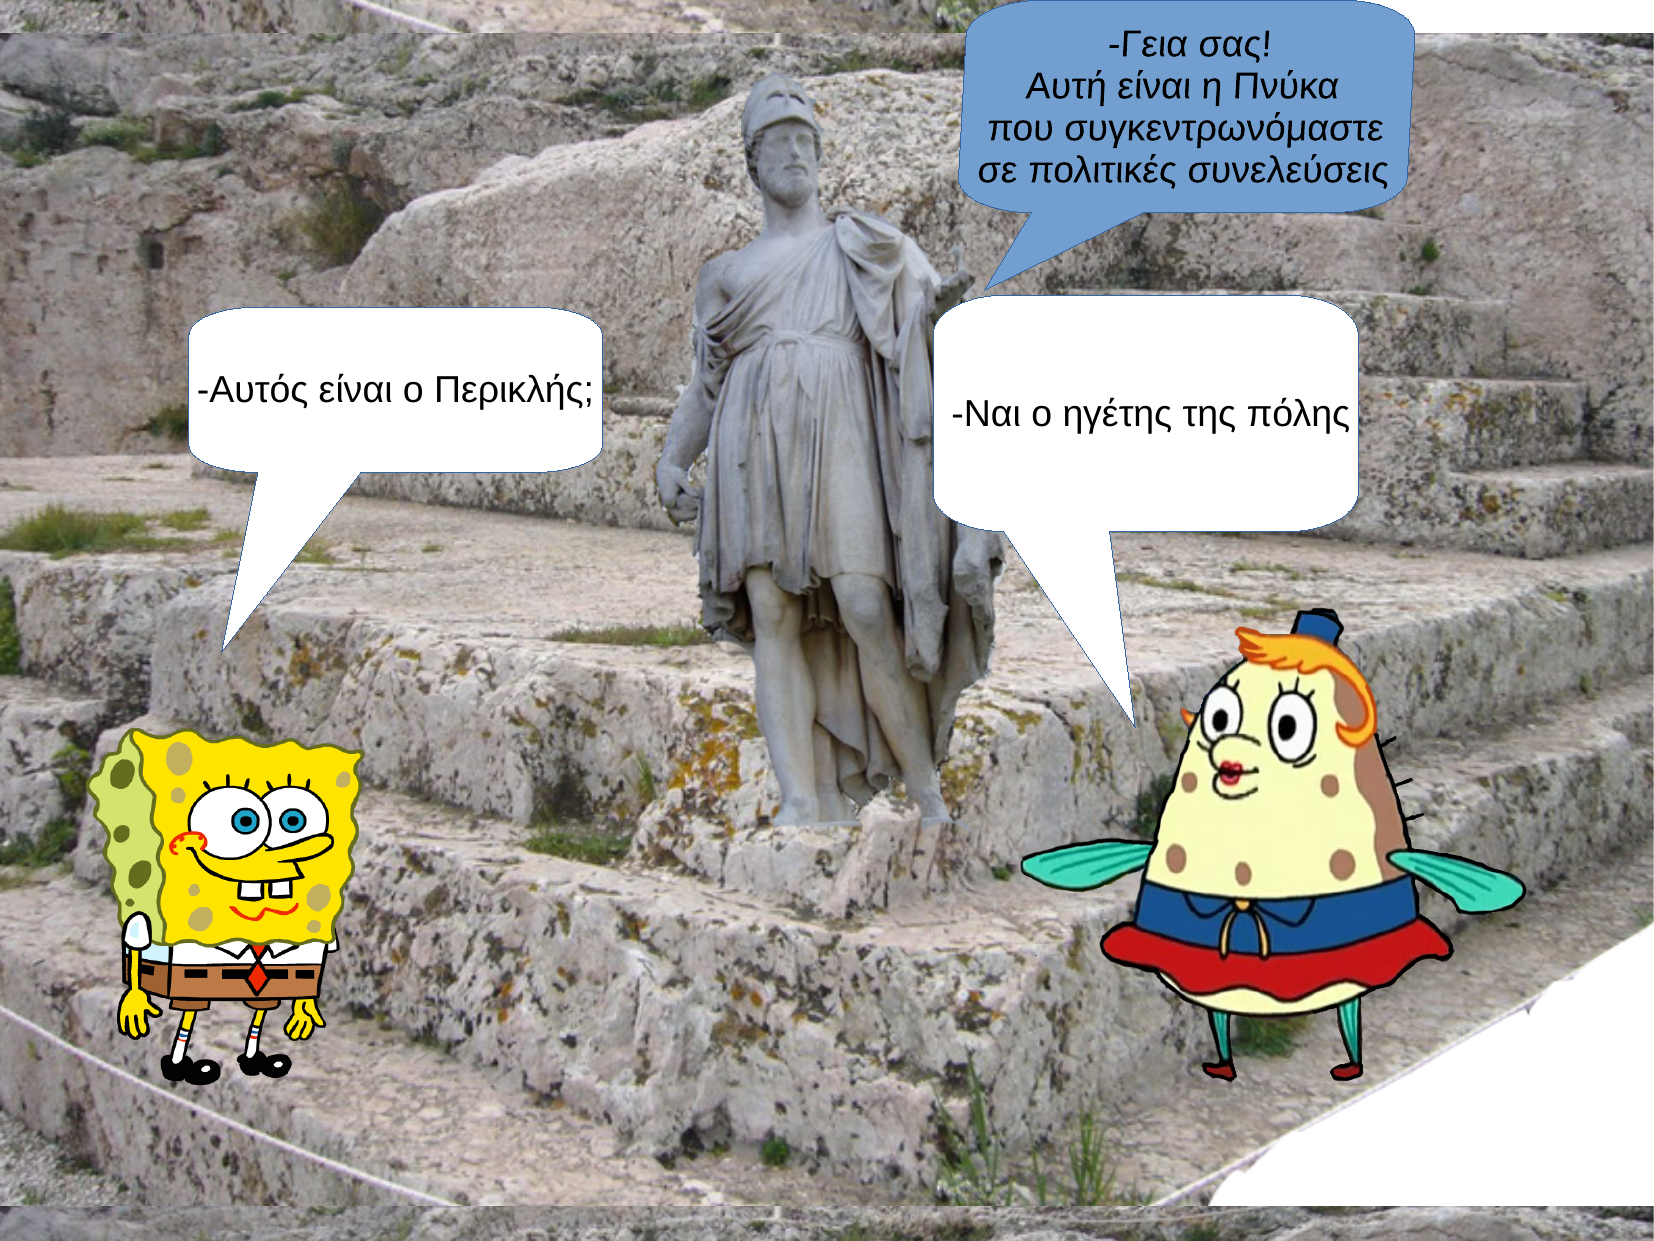

-Γεια σας!
Αυτή είναι η Πνύκα
που συγκεντρωνόμαστε
σε πολιτικές συνελεύσεις
 -Ναι ο ηγέτης της πόλης
-Αυτός είναι ο Περικλής;